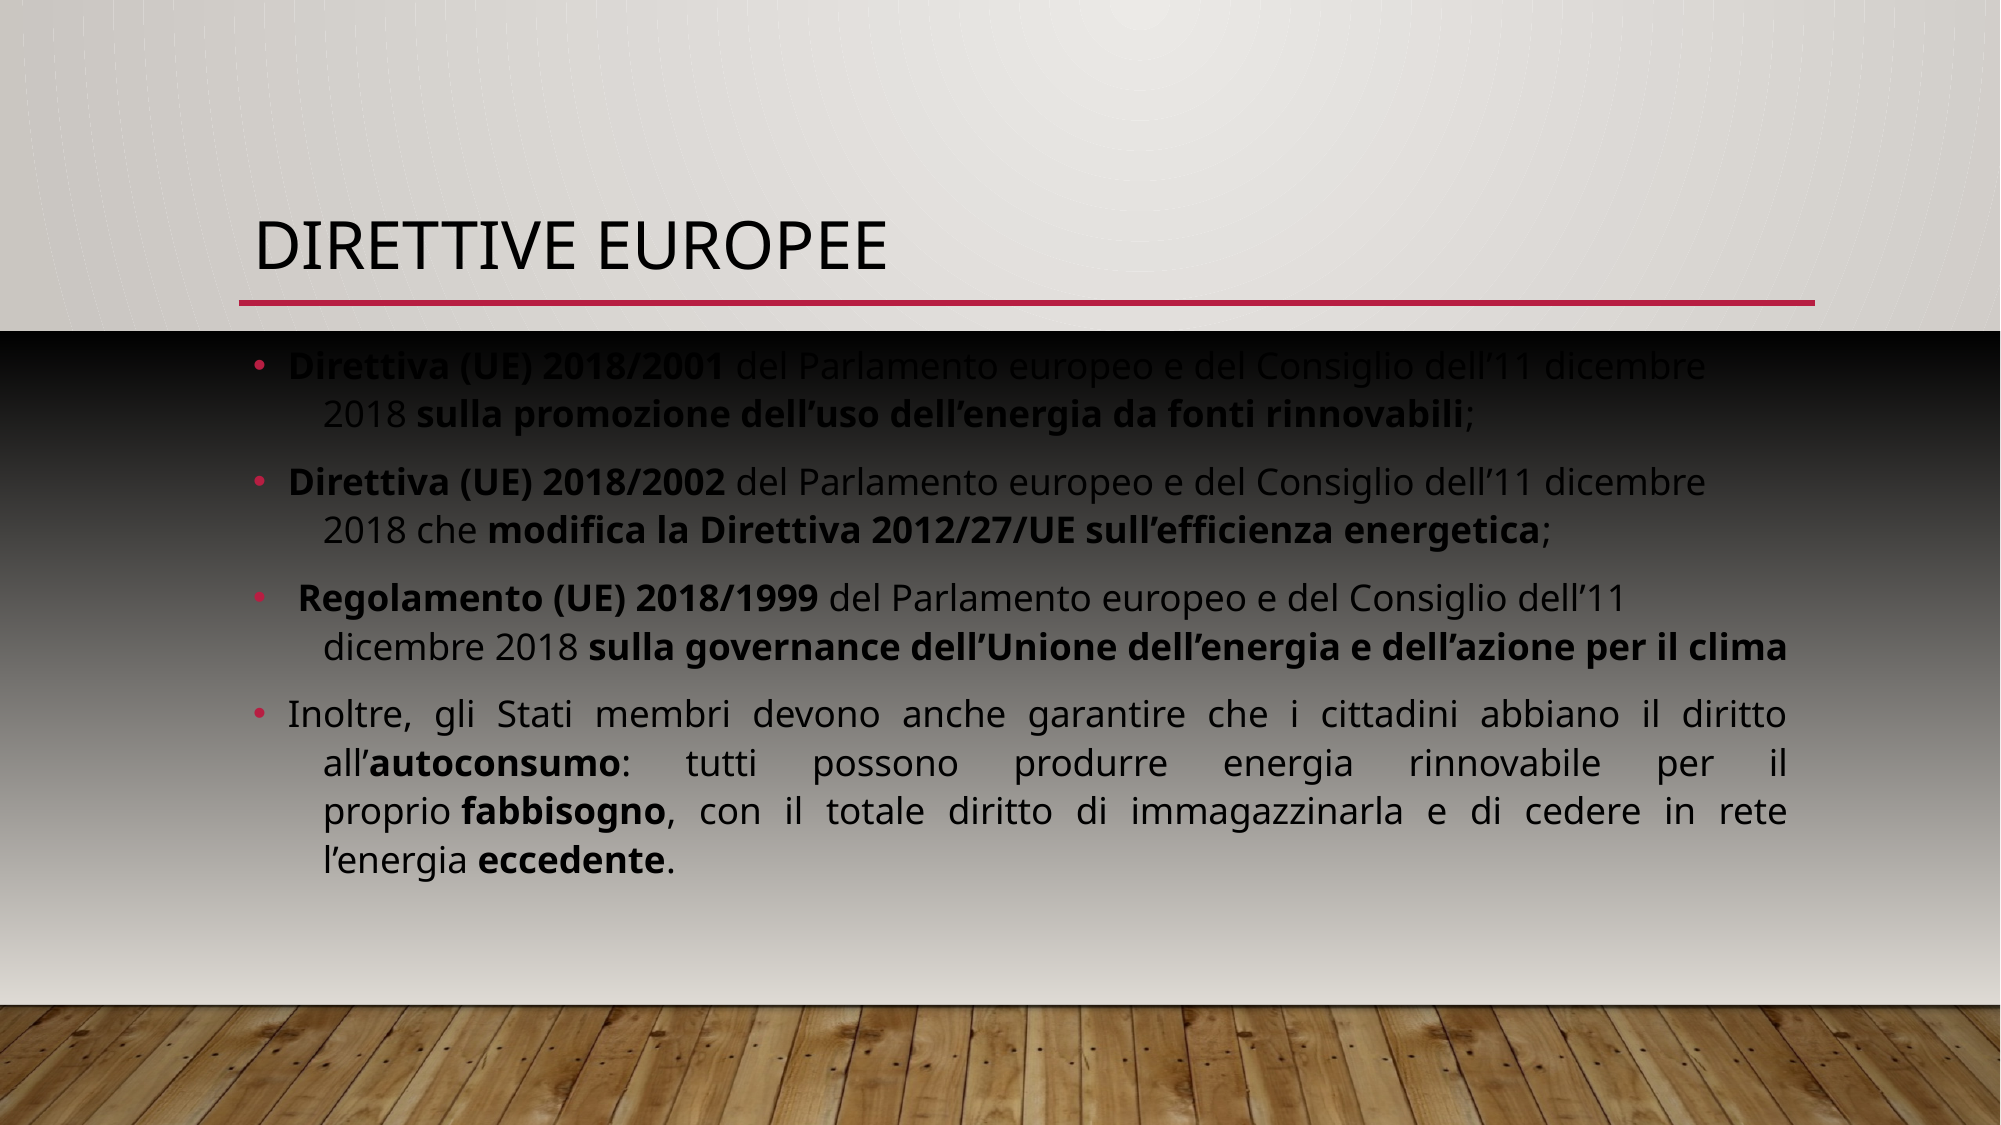

# Direttive europee
Direttiva (UE) 2018/2001 del Parlamento europeo e del Consiglio dell’11 dicembre 2018 sulla promozione dell’uso dell’energia da fonti rinnovabili;
Direttiva (UE) 2018/2002 del Parlamento europeo e del Consiglio dell’11 dicembre 2018 che modifica la Direttiva 2012/27/UE sull’efficienza energetica;
 Regolamento (UE) 2018/1999 del Parlamento europeo e del Consiglio dell’11 dicembre 2018 sulla governance dell’Unione dell’energia e dell’azione per il clima
Inoltre, gli Stati membri devono anche garantire che i cittadini abbiano il diritto all’autoconsumo: tutti possono produrre energia rinnovabile per il proprio fabbisogno, con il totale diritto di immagazzinarla e di cedere in rete l’energia eccedente.